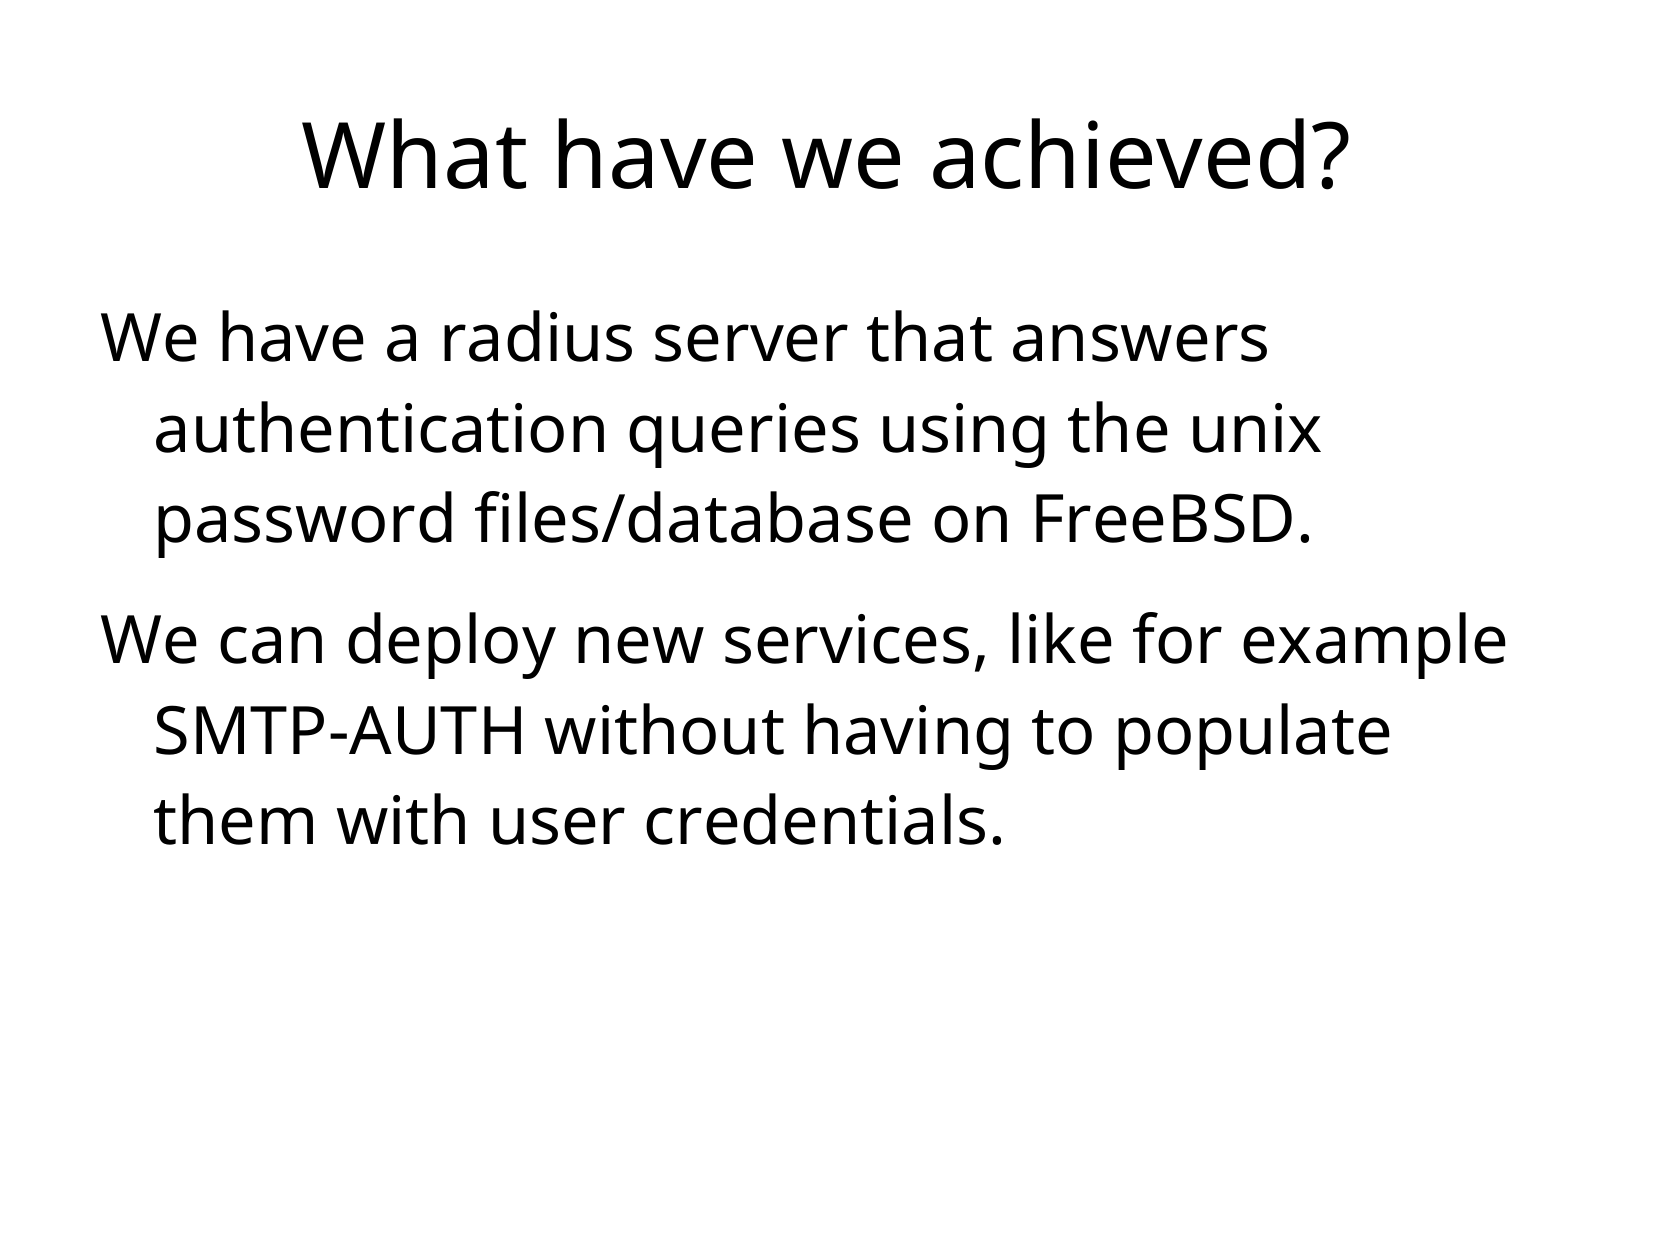

# What have we achieved?
We have a radius server that answers authentication queries using the unix password files/database on FreeBSD.
We can deploy new services, like for example SMTP-AUTH without having to populate them with user credentials.